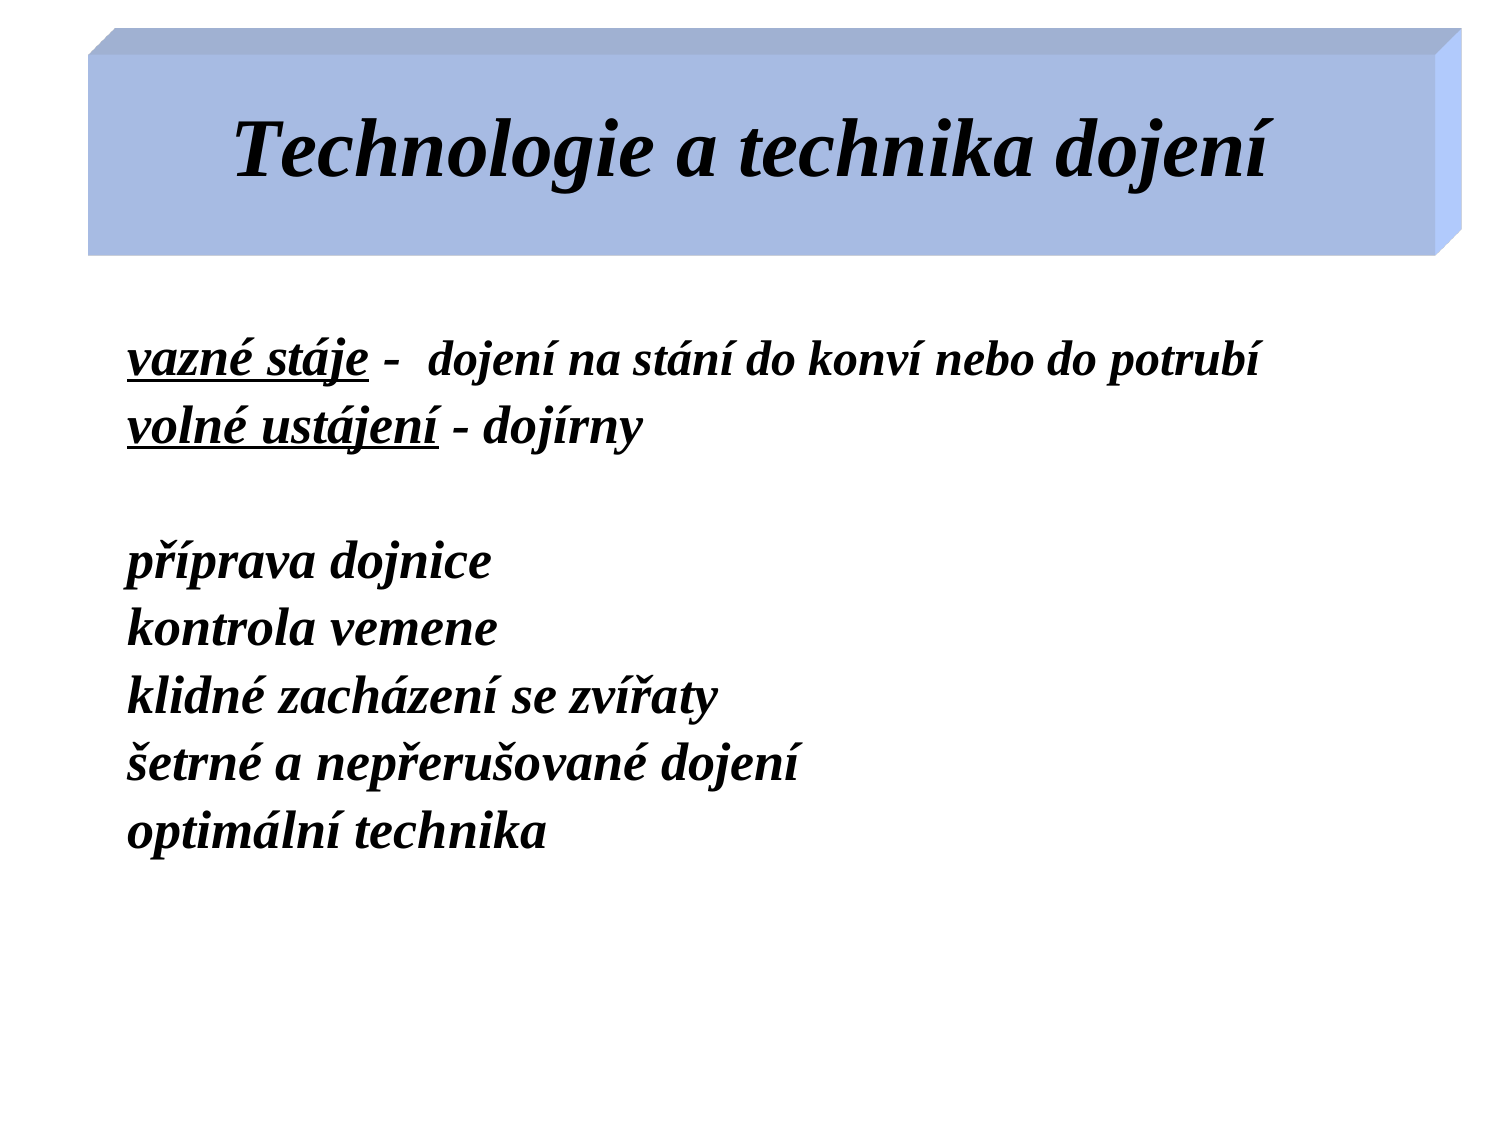

# Technologie a technika dojení
vazné stáje - dojení na stání do konví nebo do potrubí
volné ustájení - dojírny
příprava dojnice
kontrola vemene
klidné zacházení se zvířaty
šetrné a nepřerušované dojení
optimální technika